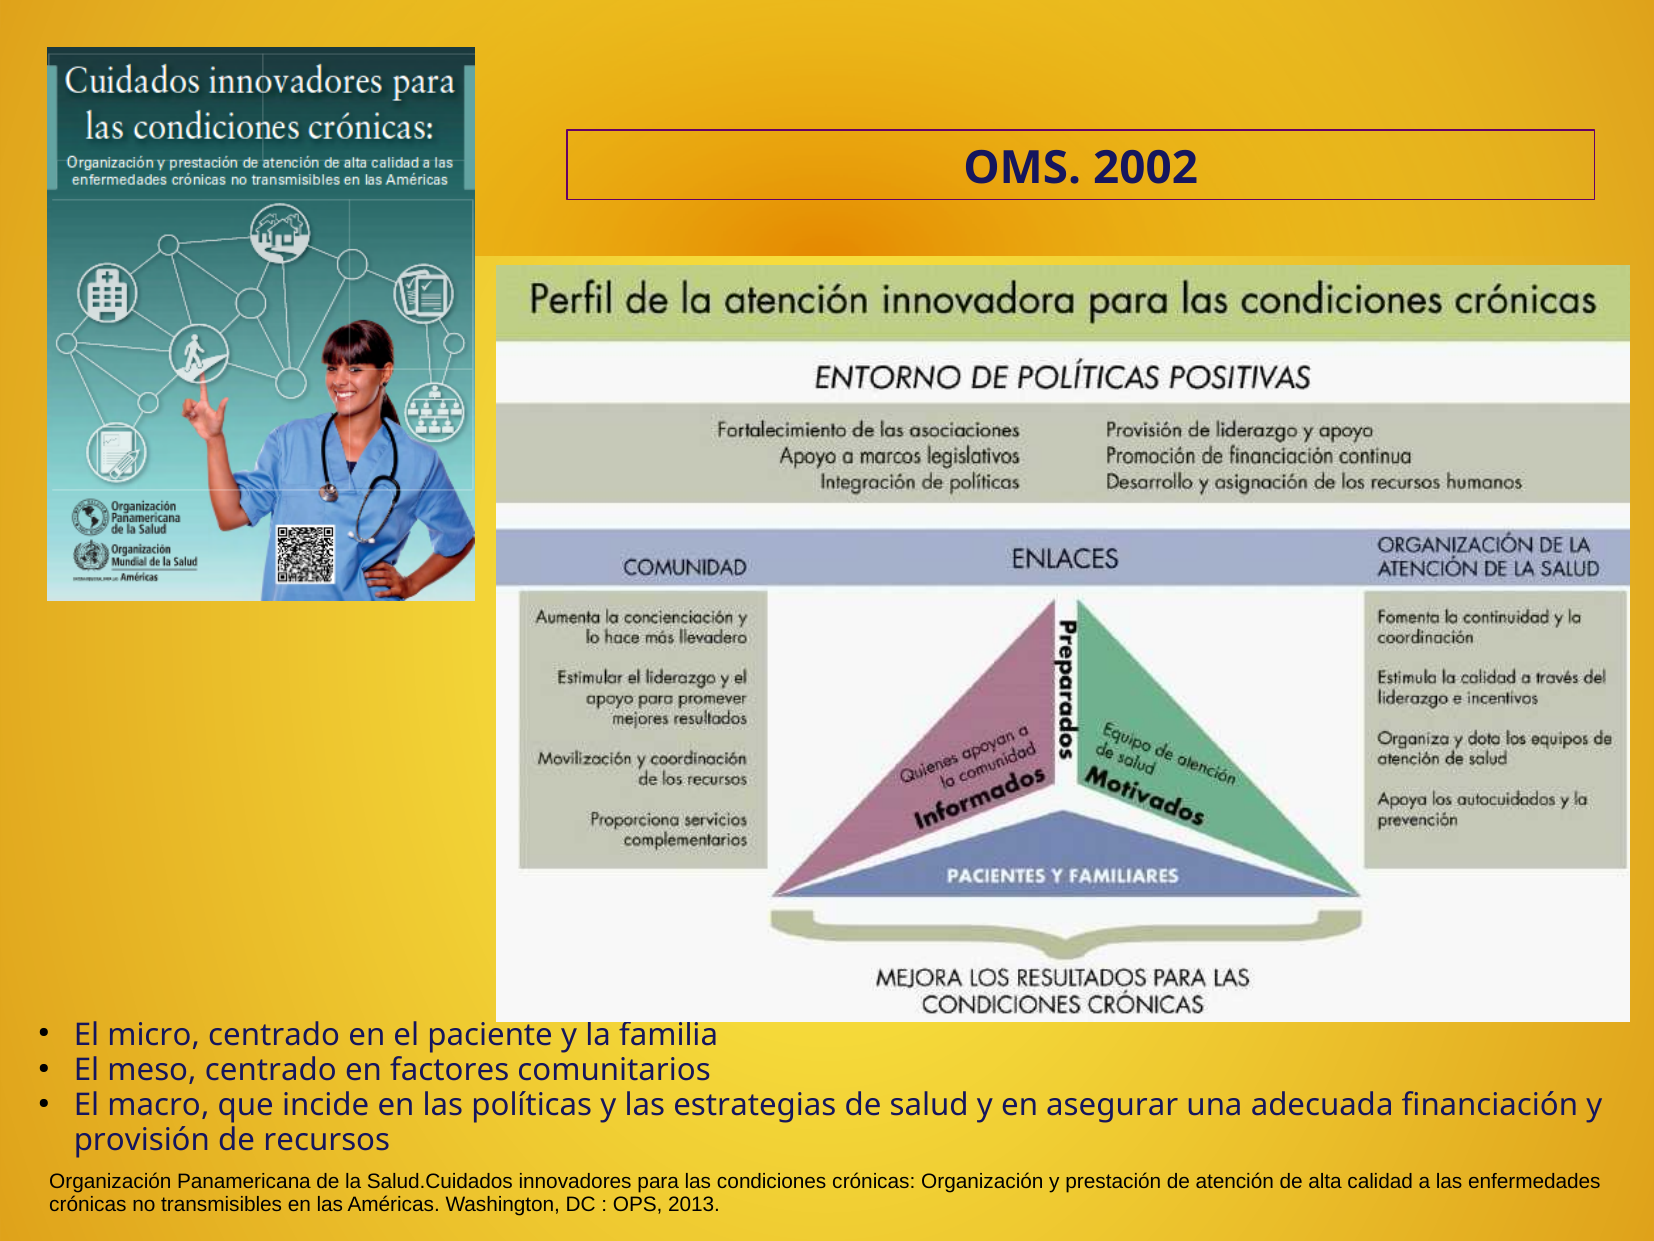

OMS. 2002
El micro, centrado en el paciente y la familia
El meso, centrado en factores comunitarios
El macro, que incide en las políticas y las estrategias de salud y en asegurar una adecuada financiación y provisión de recursos
Organización Panamericana de la Salud.Cuidados innovadores para las condiciones crónicas: Organización y prestación de atención de alta calidad a las enfermedades crónicas no transmisibles en las Américas. Washington, DC : OPS, 2013.